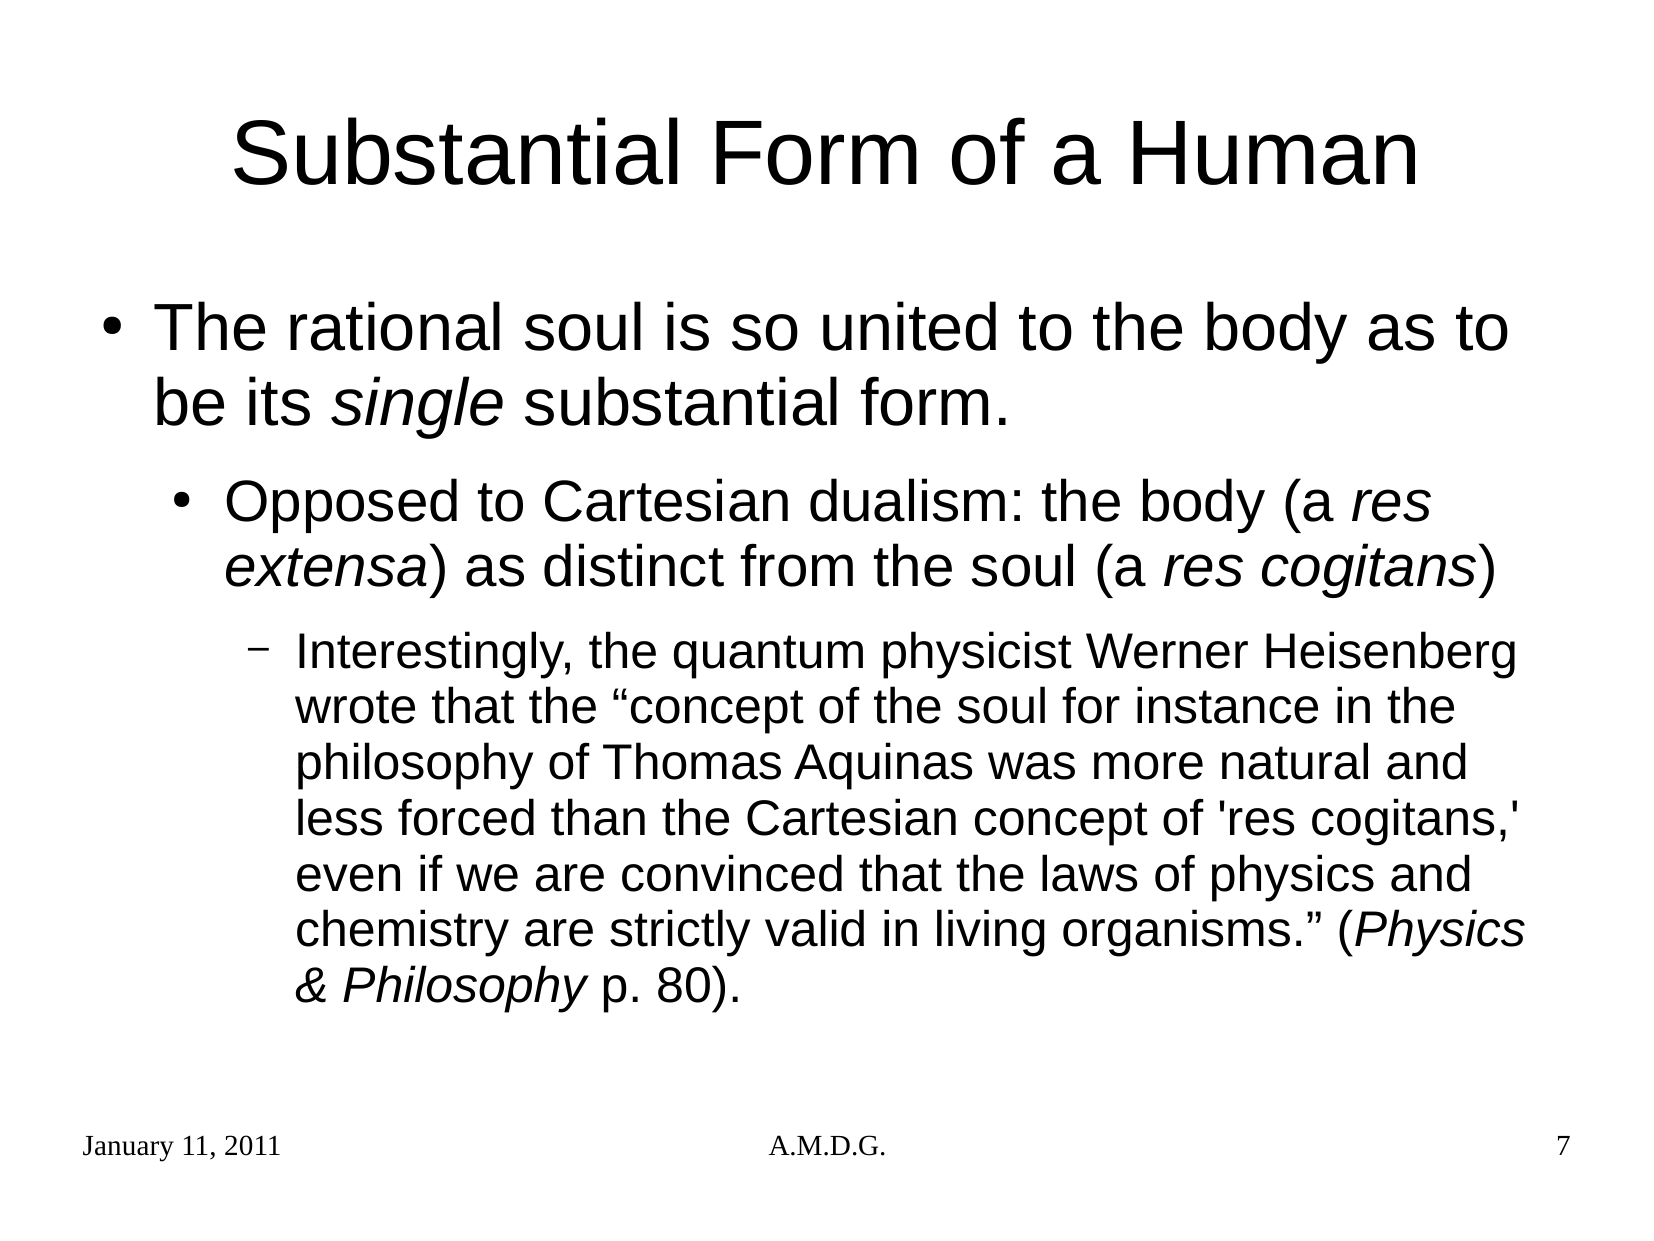

# Substantial Form of a Human
The rational soul is so united to the body as to be its single substantial form.
Opposed to Cartesian dualism: the body (a res extensa) as distinct from the soul (a res cogitans)
Interestingly, the quantum physicist Werner Heisenberg wrote that the “concept of the soul for instance in the philosophy of Thomas Aquinas was more natural and less forced than the Cartesian concept of 'res cogitans,' even if we are convinced that the laws of physics and chemistry are strictly valid in living organisms.” (Physics & Philosophy p. 80).
January 11, 2011
A.M.D.G.
7